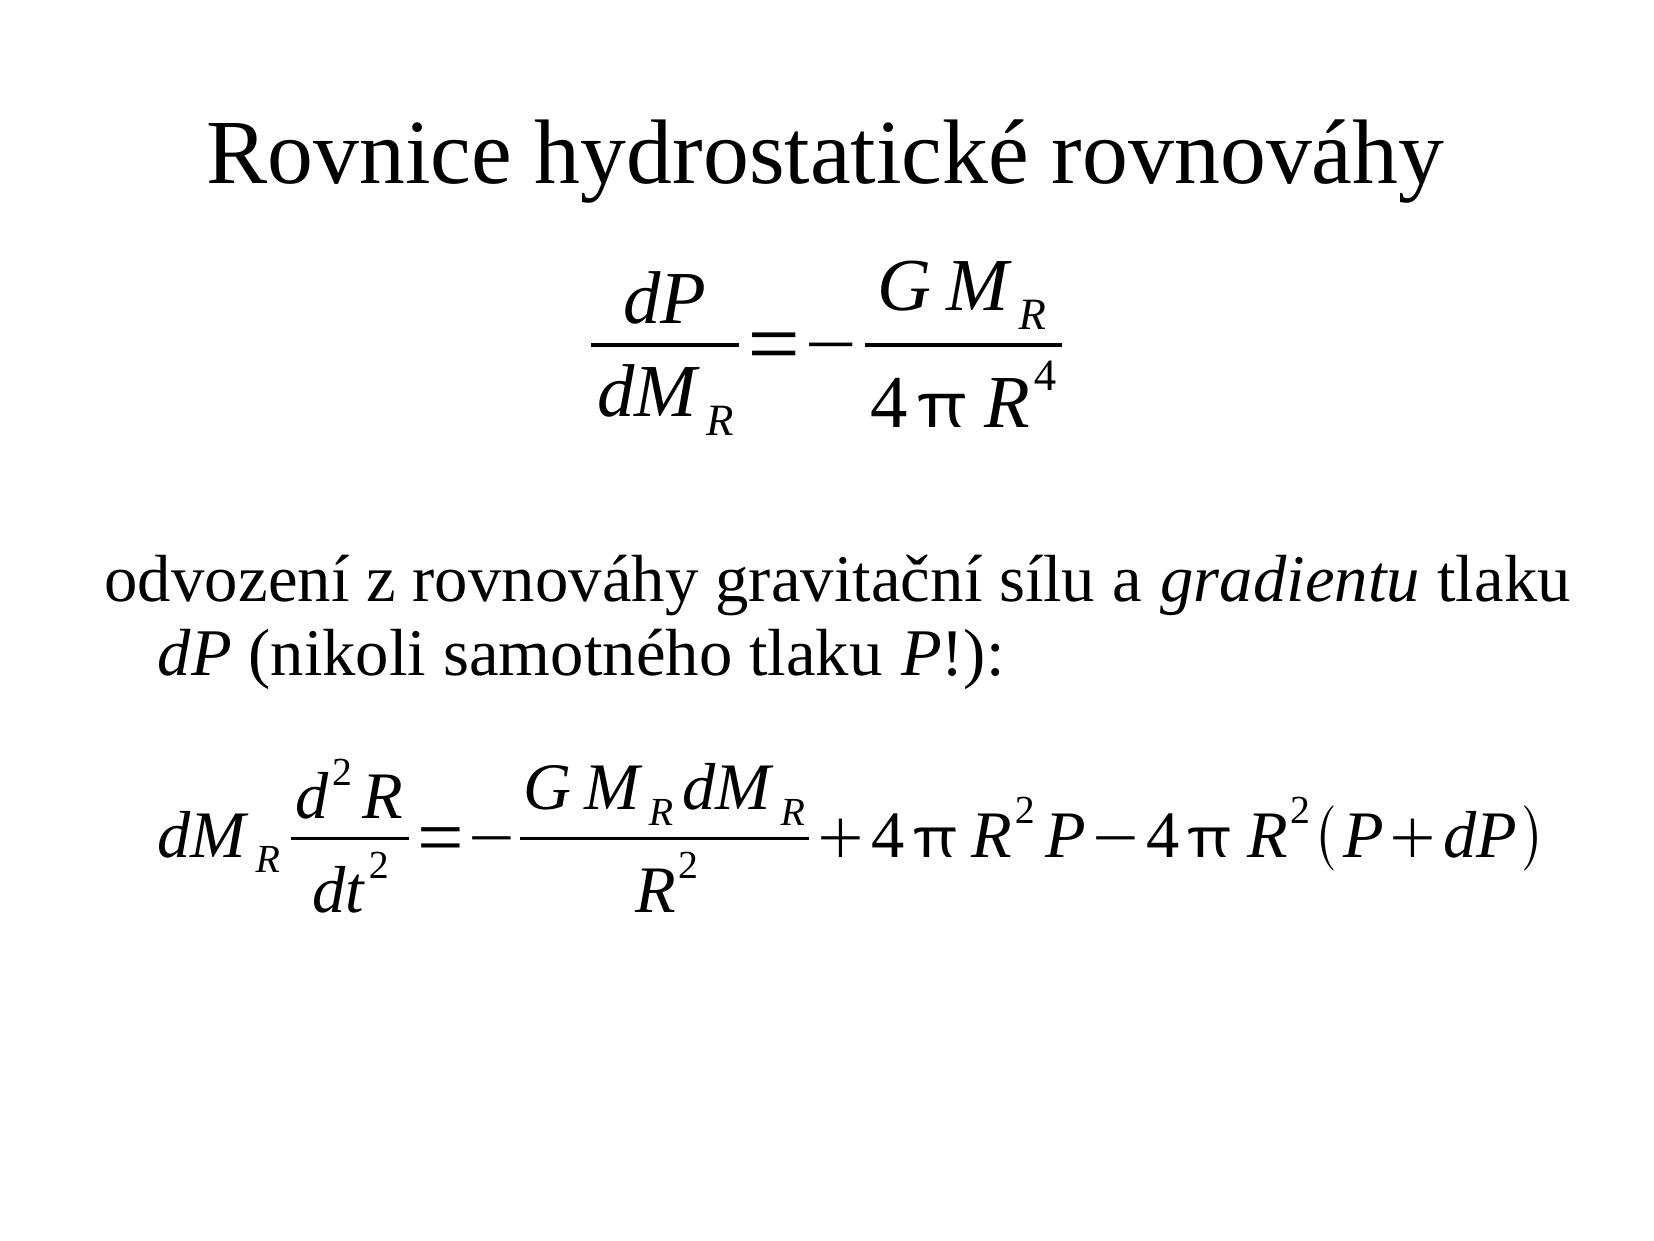

# Rovnice hydrostatické rovnováhy
odvození z rovnováhy gravitační sílu a gradientu tlaku dP (nikoli samotného tlaku P!):